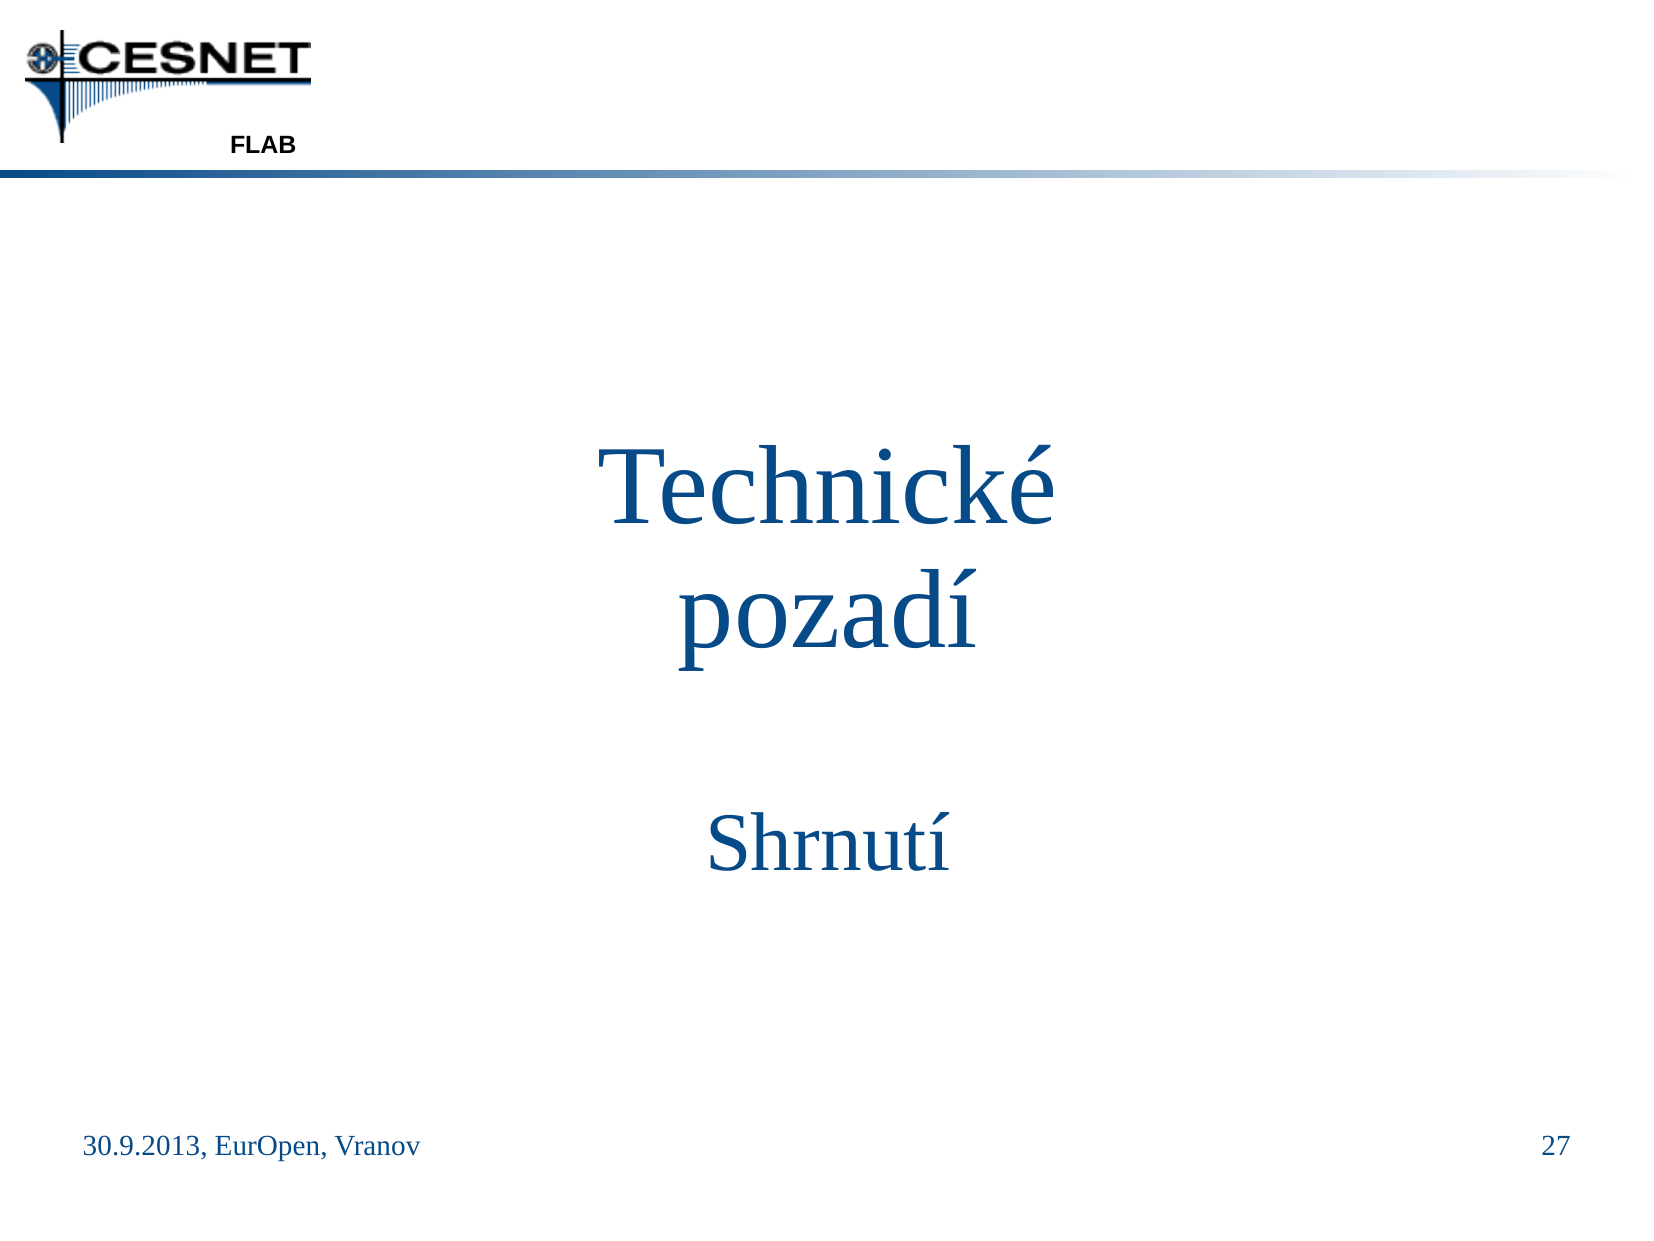

Technické
pozadí
Shrnutí
30.9.2013, EurOpen, Vranov
27